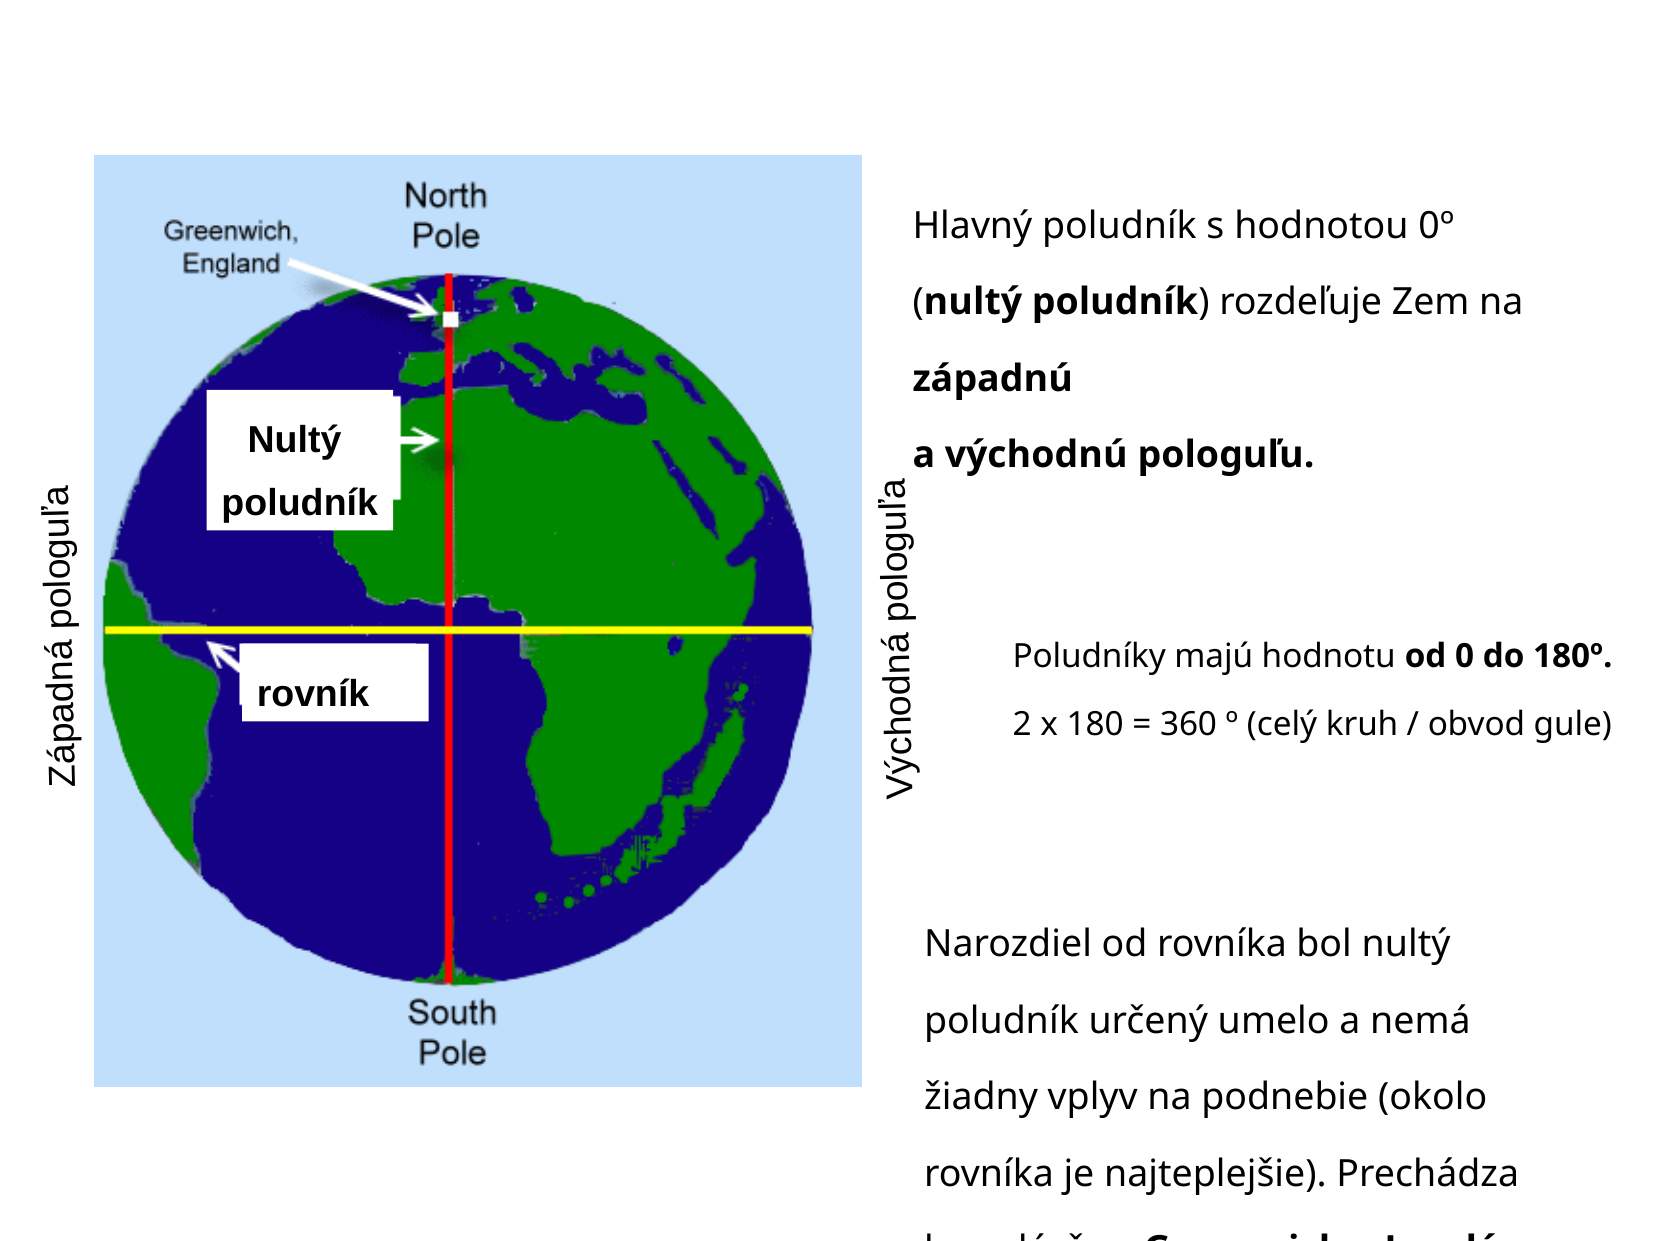

Hlavný poludník s hodnotou 0º (nultý poludník) rozdeľuje Zem na západnú
a východnú pologuľu.
Nultý
poludník
Západná pologuľa
Východná pologuľa
Poludníky majú hodnotu od 0 do 180º.
2 x 180 = 360 º (celý kruh / obvod gule)
rovník
Narozdiel od rovníka bol nultý poludník určený umelo a nemá žiadny vplyv na podnebie (okolo rovníka je najteplejšie). Prechádza hvezdárňou Greenwich v Londýne.